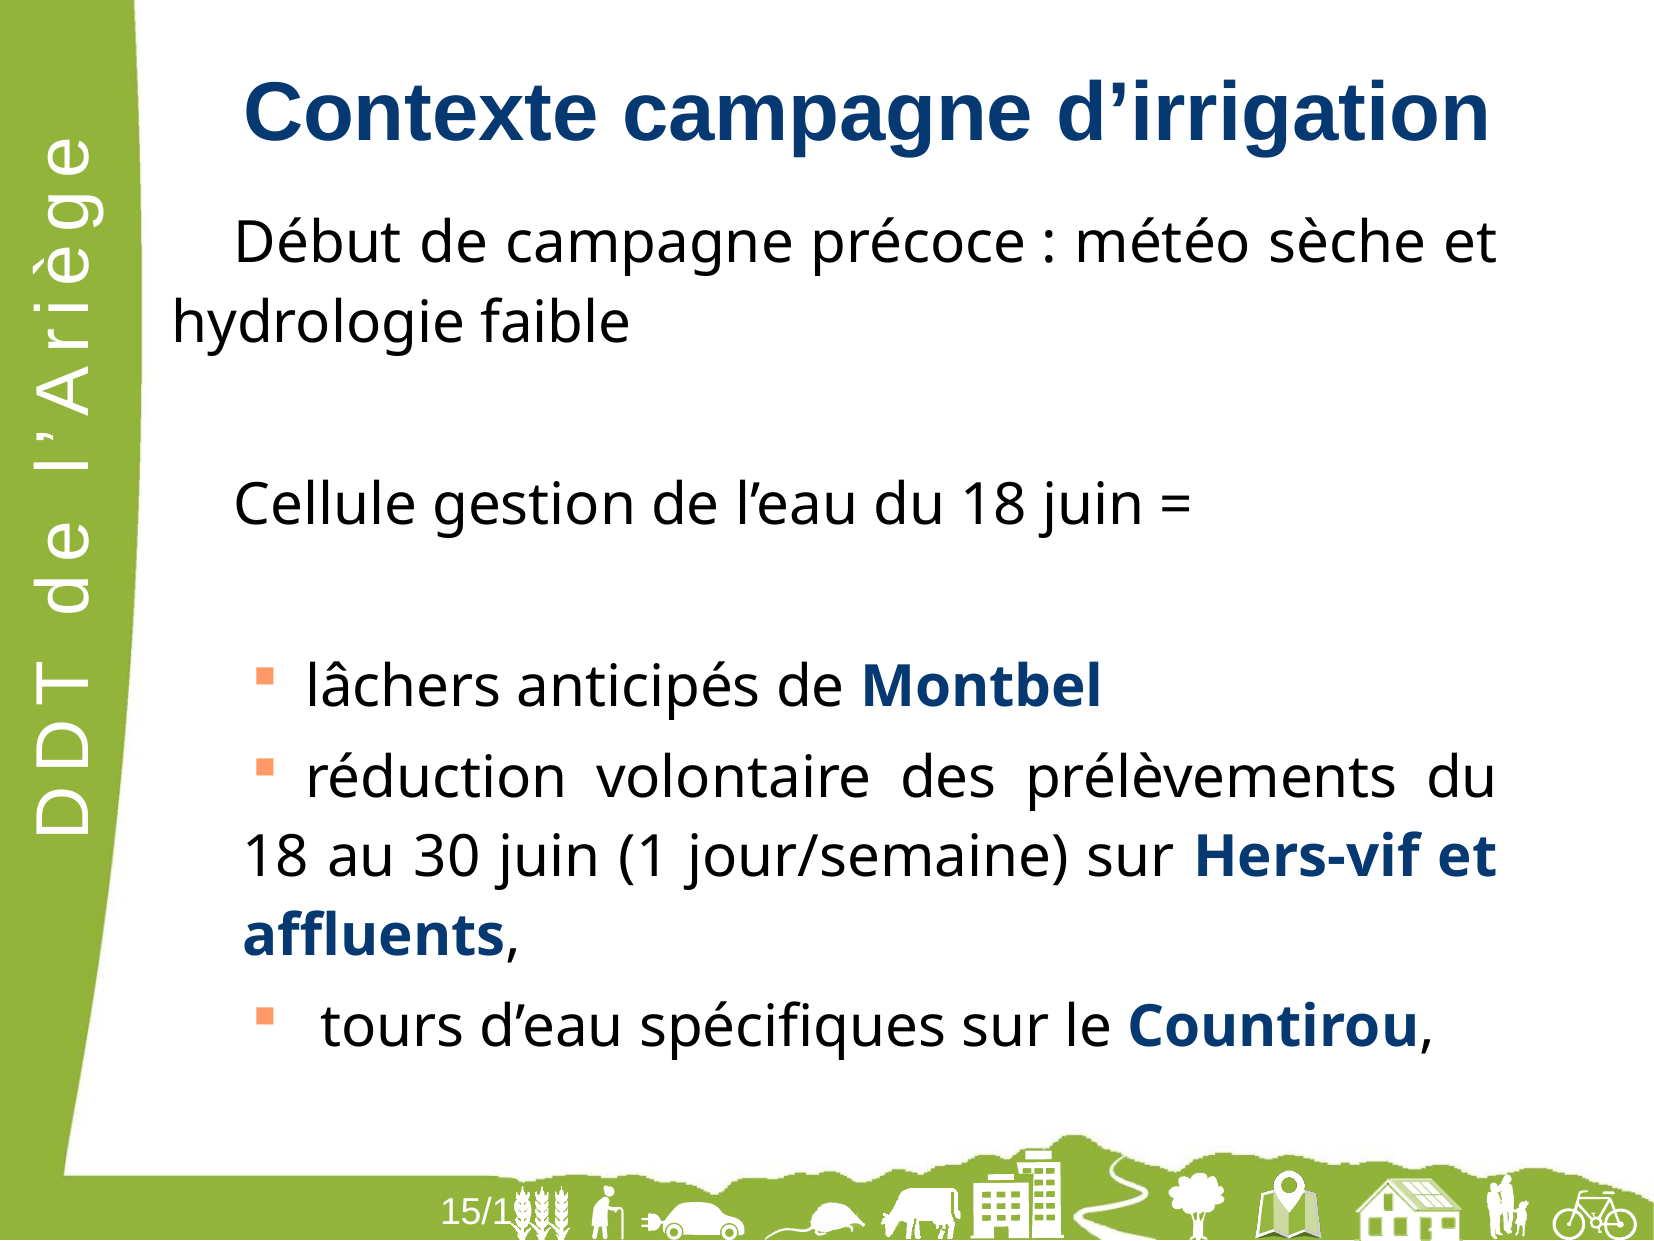

# Contexte campagne d’irrigation
Début de campagne précoce : météo sèche et hydrologie faible
Cellule gestion de l’eau du 18 juin =
lâchers anticipés de Montbel
réduction volontaire des prélèvements du 18 au 30 juin (1 jour/semaine) sur Hers-vif et affluents,
 tours d’eau spécifiques sur le Countirou,